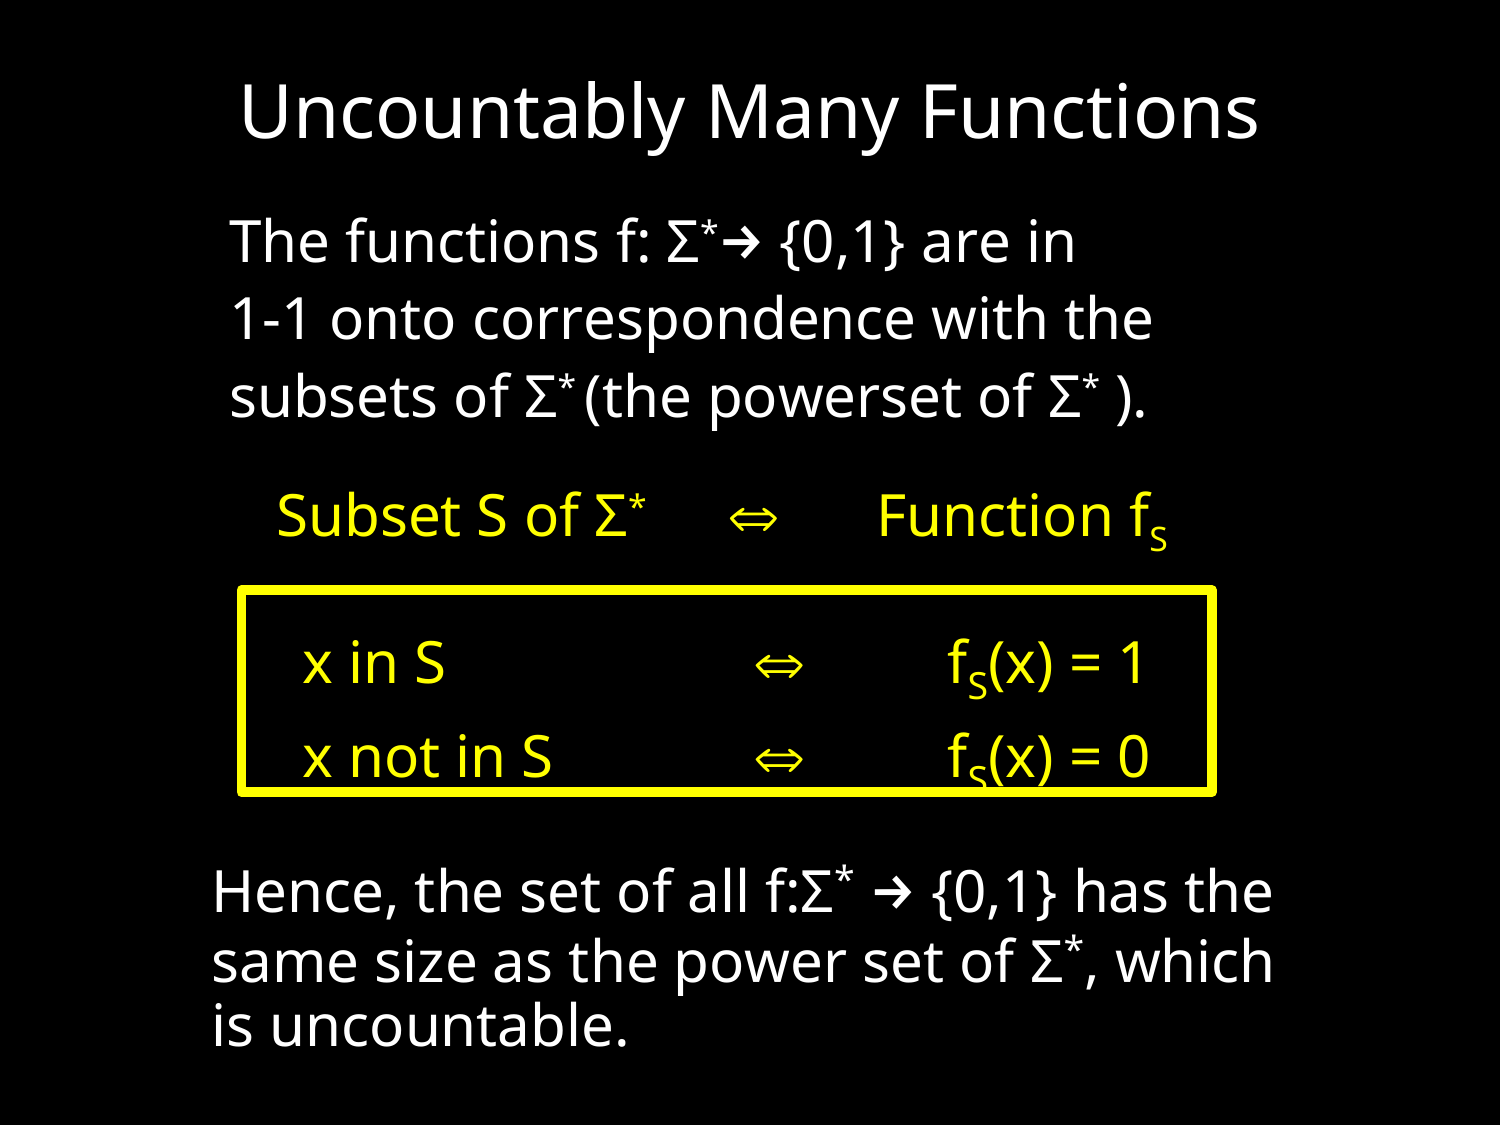

Uncountably Many Functions
The functions f: Σ*→ {0,1} are in
1-1 onto correspondence with the
subsets of Σ* (the powerset of Σ* ).
Subset S of Σ* 	⇔ 	Function fS
x in S 	 	⇔ 	 fS(x) = 1
x not in S 	 	⇔	 fS(x) = 0
Hence, the set of all f:Σ* → {0,1} has the same size as the power set of Σ*, which is uncountable.